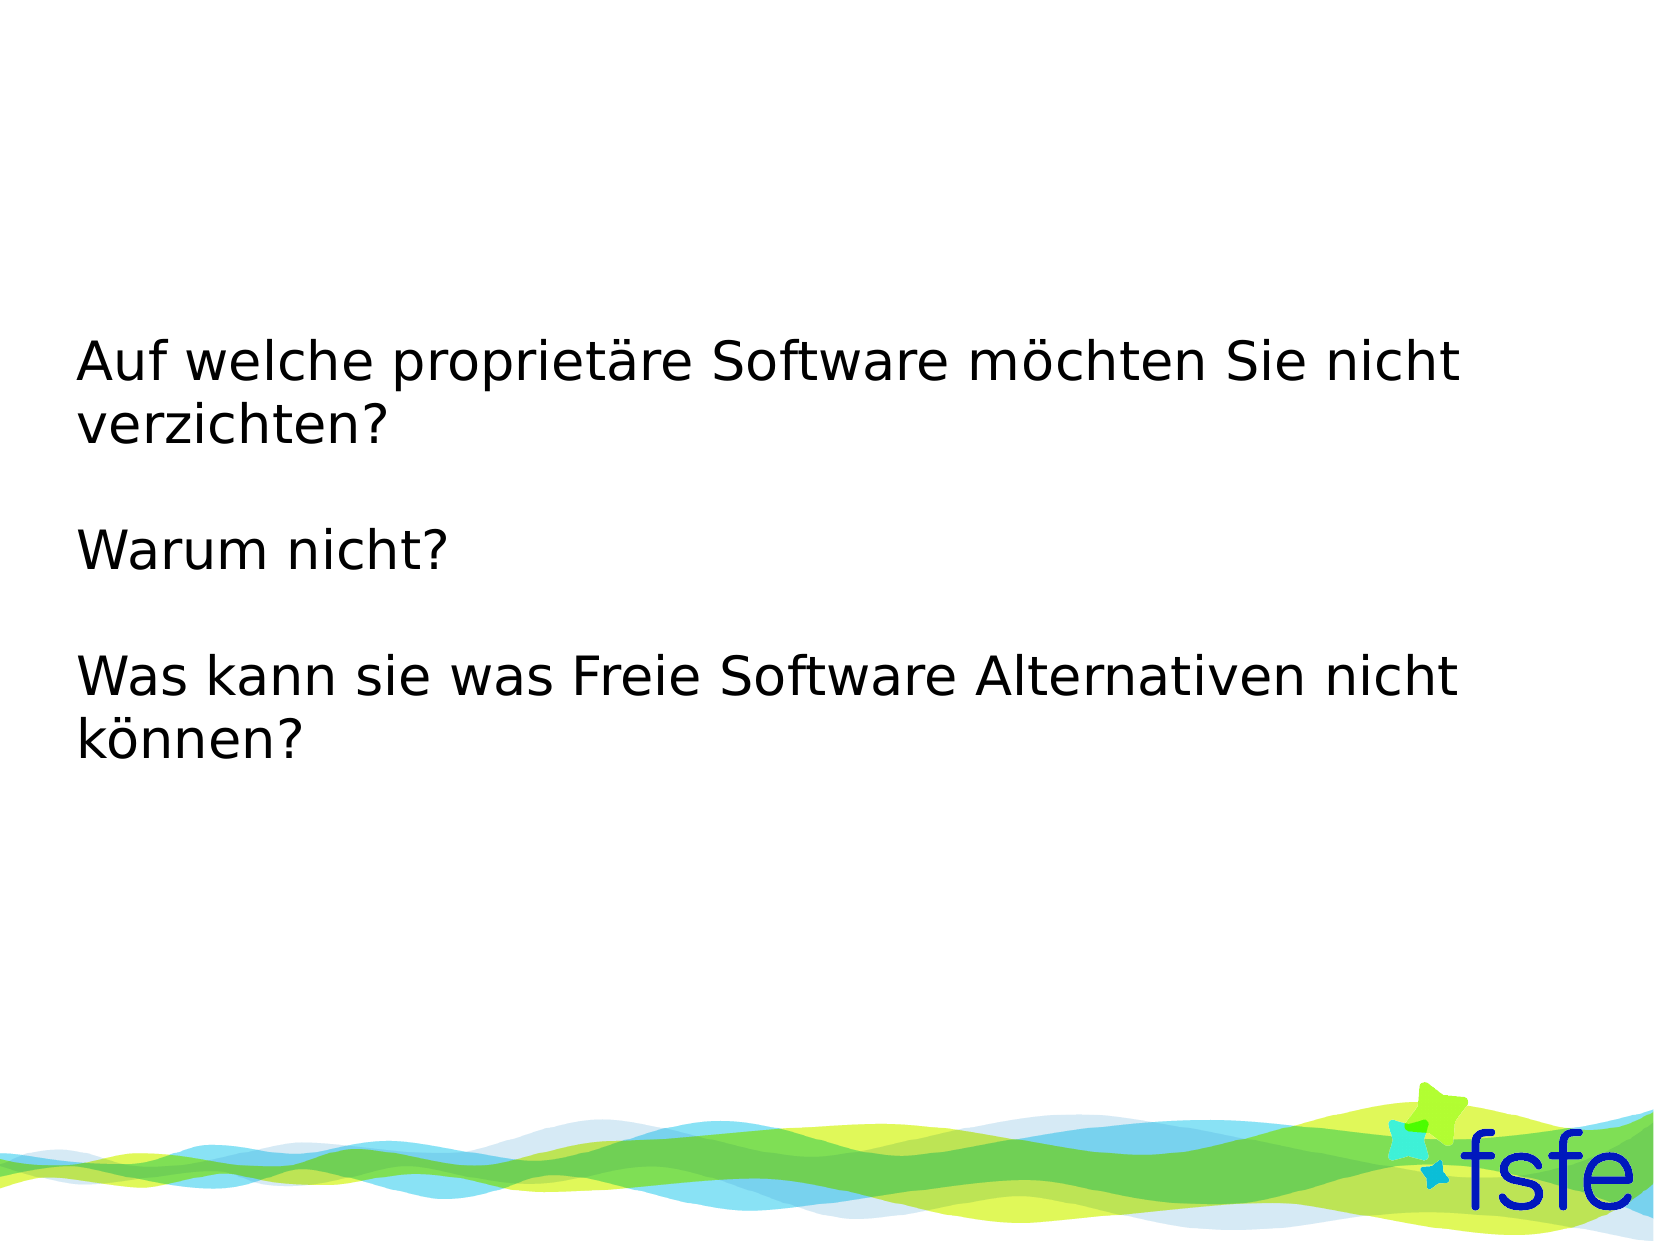

# Auf welche proprietäre Software möchten Sie nicht verzichten?
Warum nicht?
Was kann sie was Freie Software Alternativen nicht können?